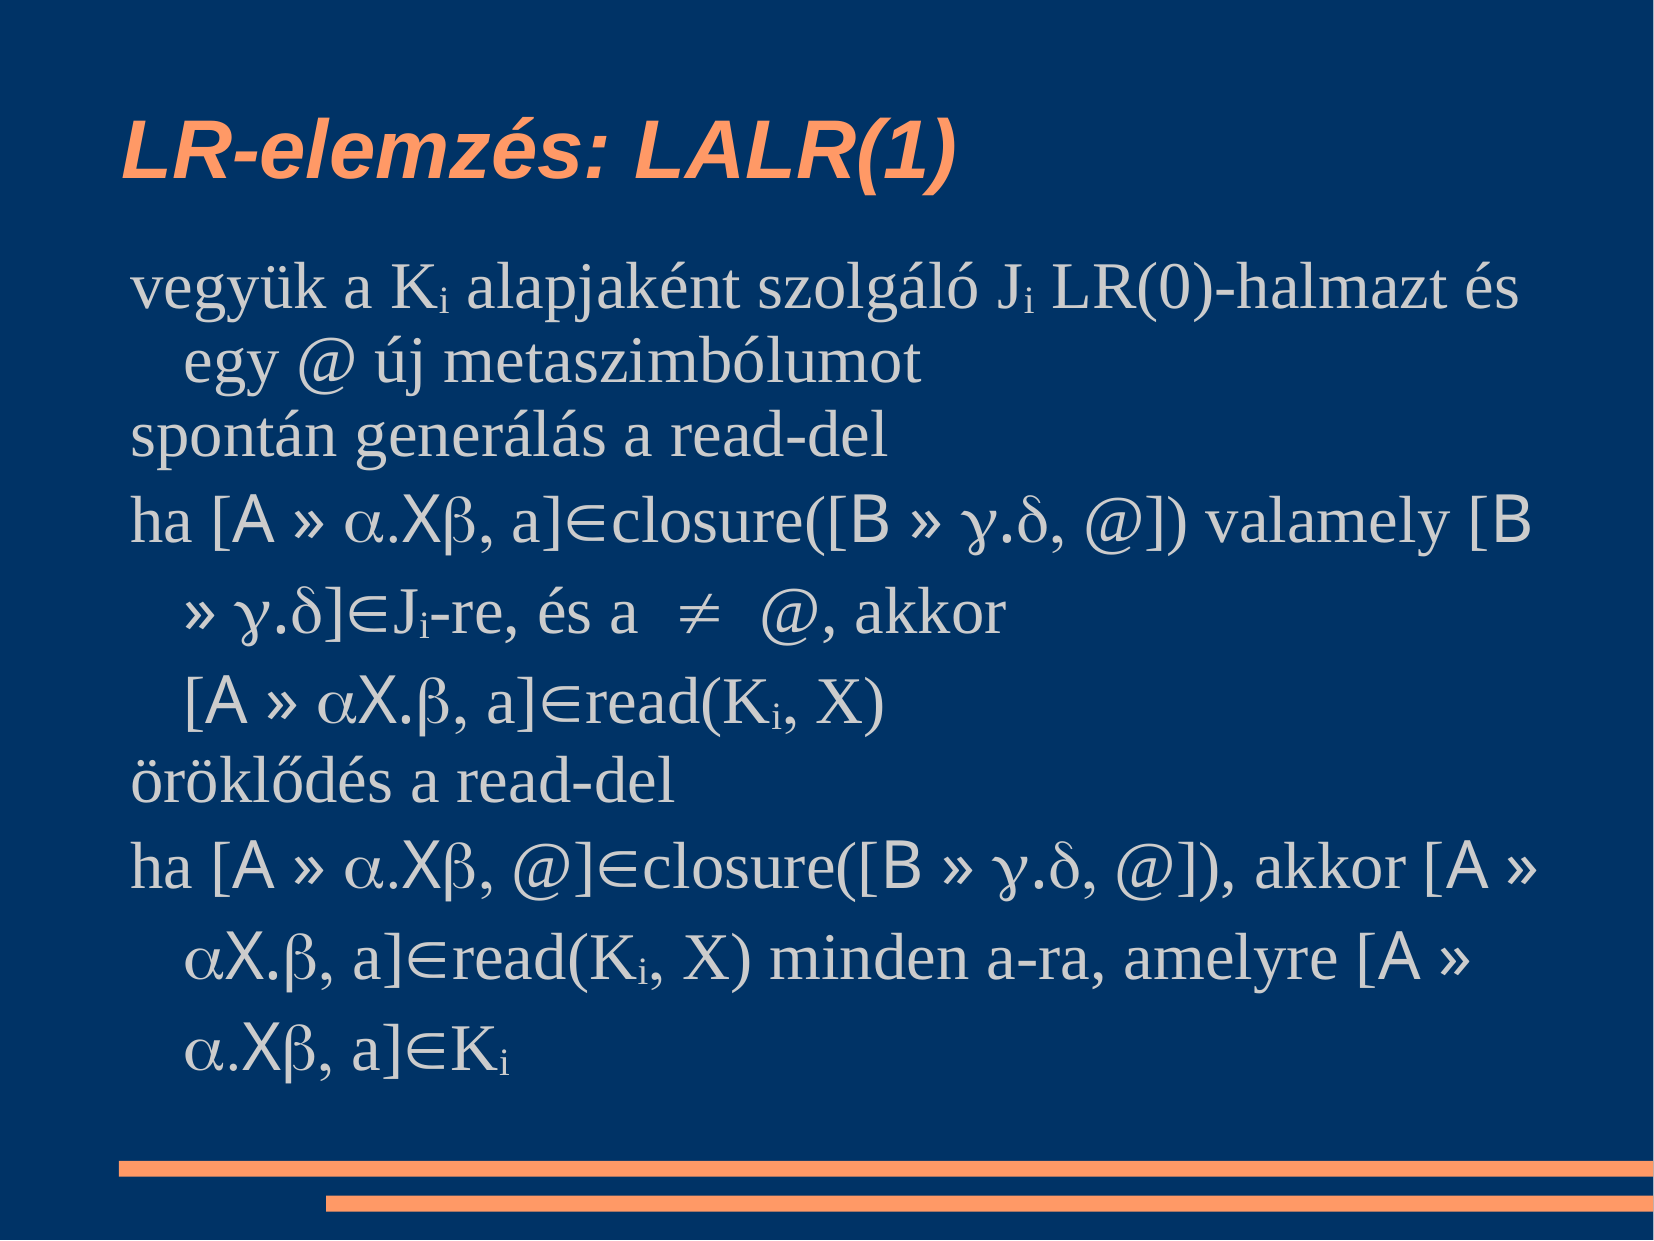

# LR-elemzés: LALR(1)
vegyük a Ki alapjaként szolgáló Ji LR(0)-halmazt és egy @ új metaszimbólumot
spontán generálás a read-del
ha [A » a.Xb, a]Îclosure([B » g.d, @]) valamely [B » g.d]ÎJi-re, és a ¹ @, akkor
[A » aX.b, a]Îread(Ki, X)
öröklődés a read-del
ha [A » a.Xb, @]Îclosure([B » g.d, @]), akkor [A » aX.b, a]Îread(Ki, X) minden a-ra, amelyre [A » a.Xb, a]ÎKi